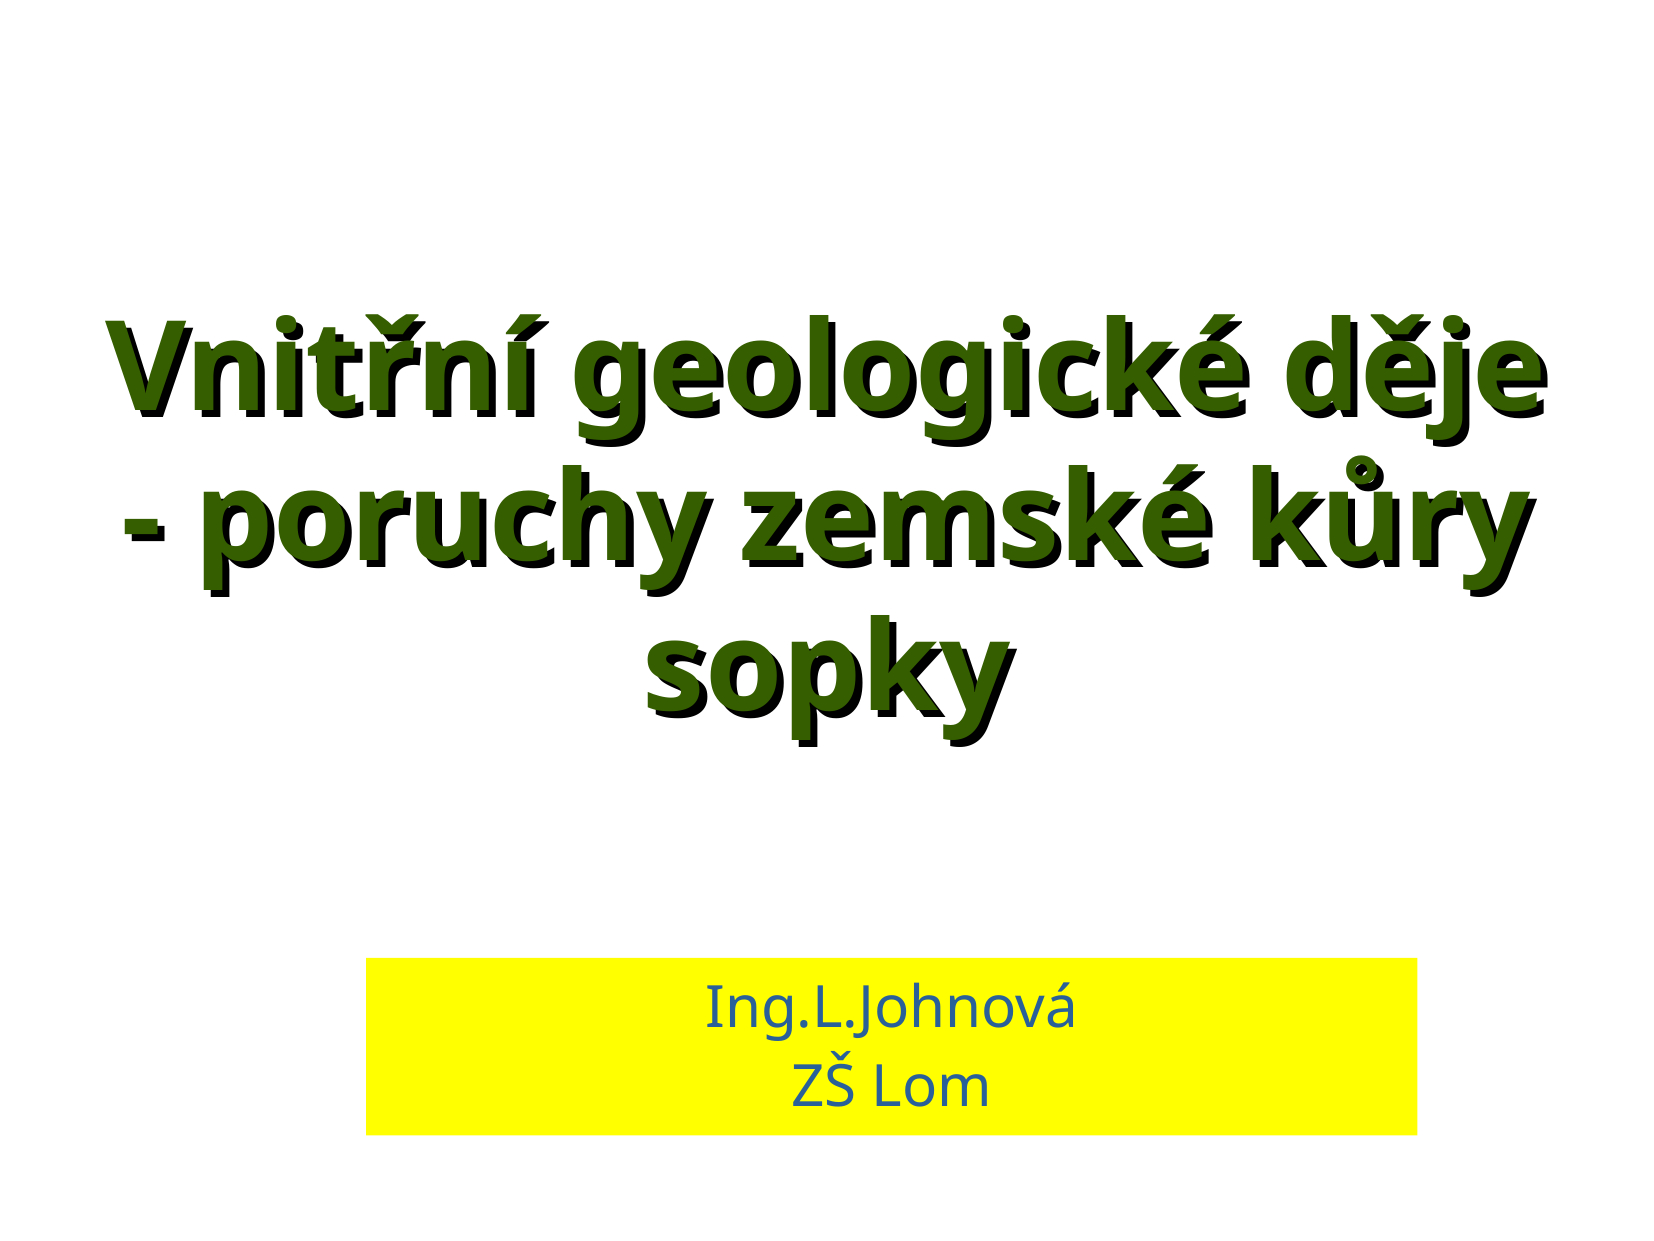

# Vnitřní geologické děje - poruchy zemské kůry sopky
Ing.L.Johnová
ZŠ Lom